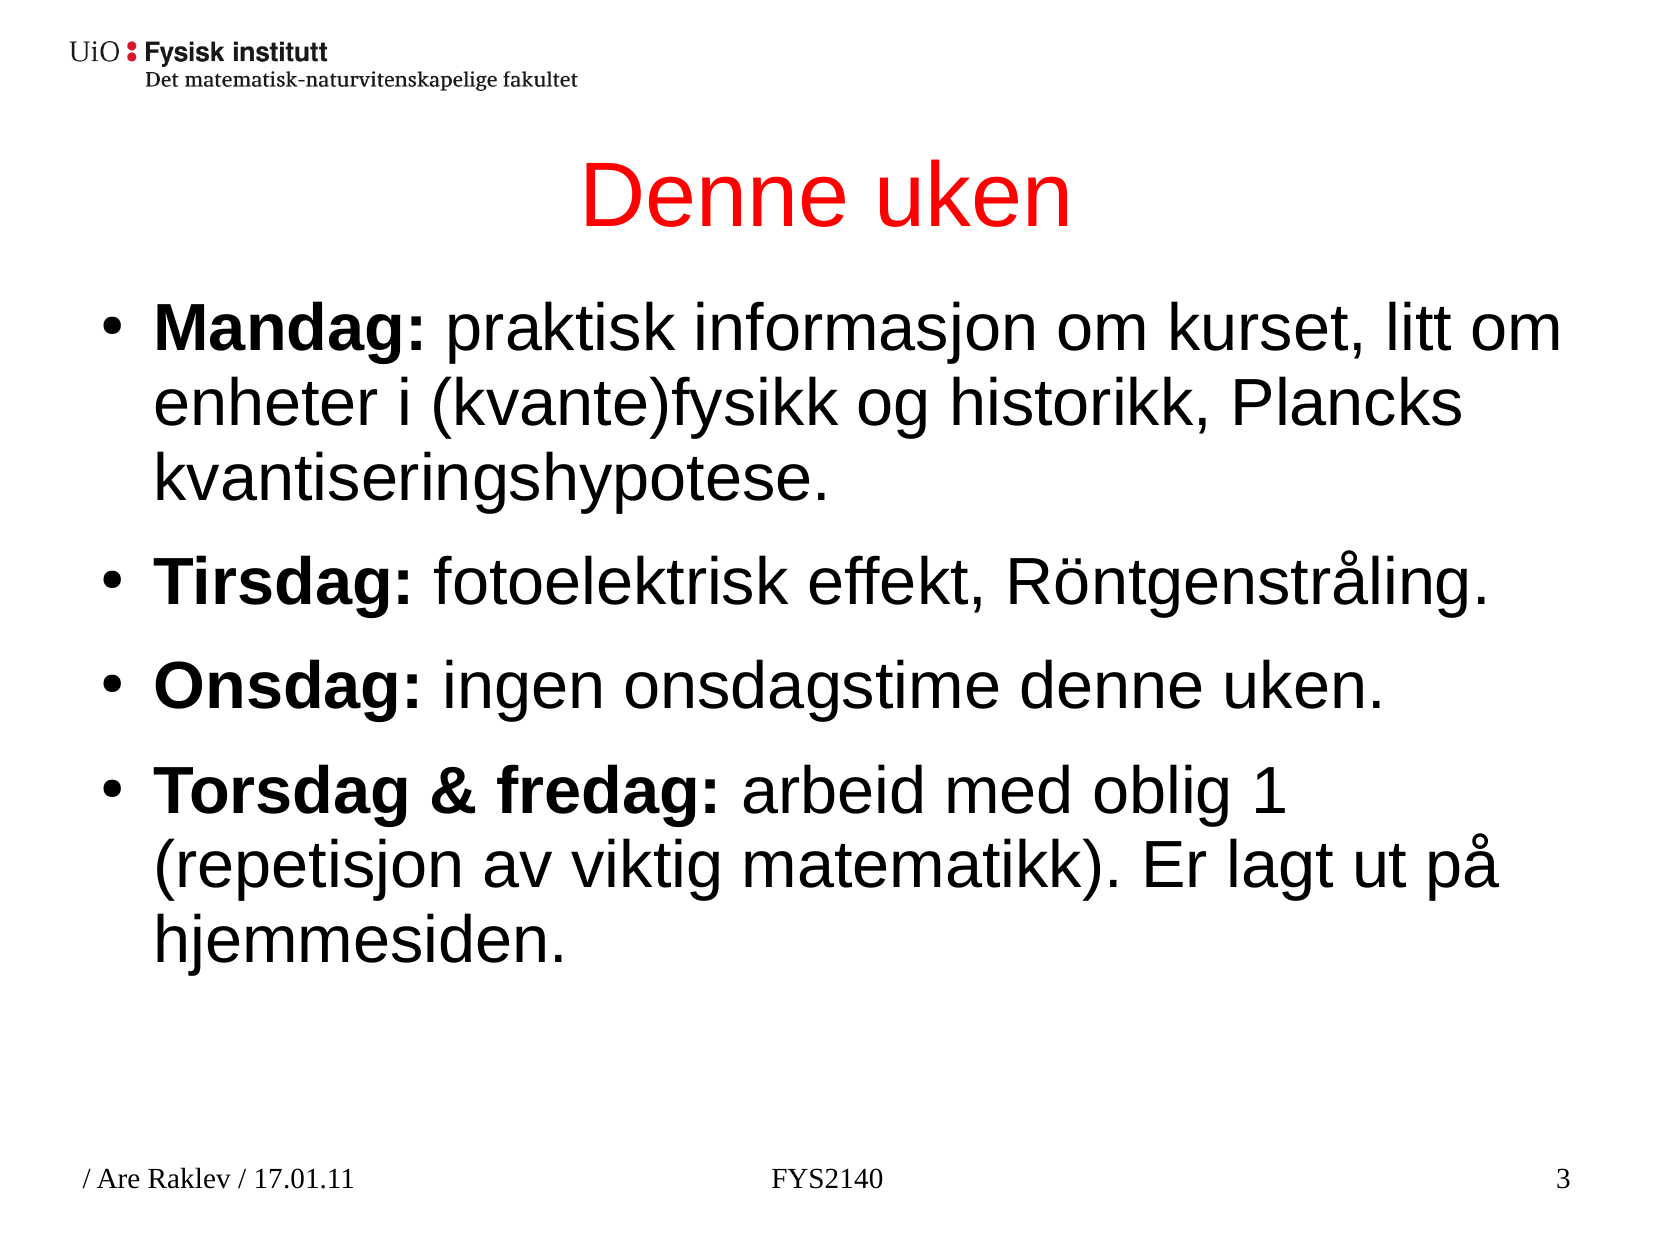

# Denne uken
Mandag: praktisk informasjon om kurset, litt om enheter i (kvante)fysikk og historikk, Plancks kvantiseringshypotese.
Tirsdag: fotoelektrisk effekt, Röntgenstråling.
Onsdag: ingen onsdagstime denne uken.
Torsdag & fredag: arbeid med oblig 1 (repetisjon av viktig matematikk). Er lagt ut på hjemmesiden.
/ Are Raklev / 17.01.11
FYS2140
3